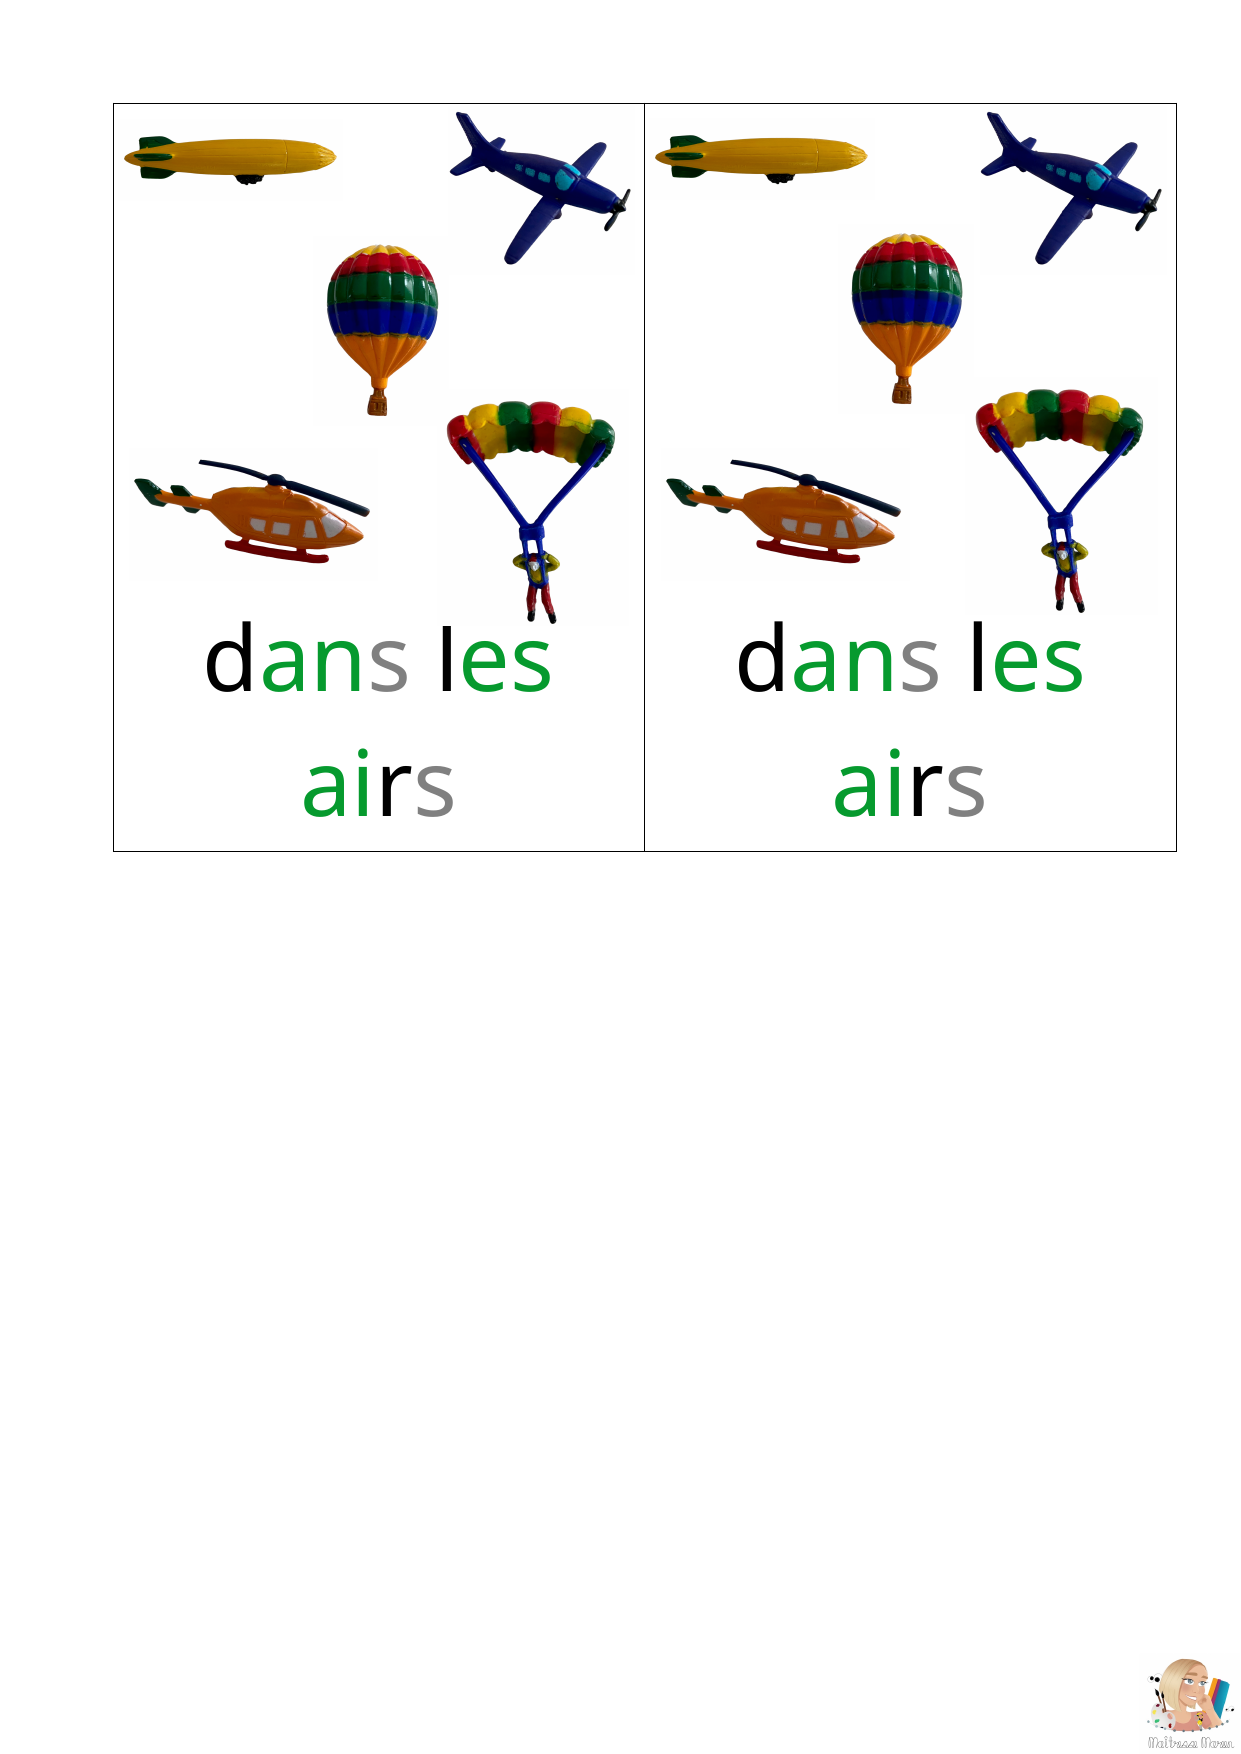

| | |
| --- | --- |
| dans les airs | dans les airs |